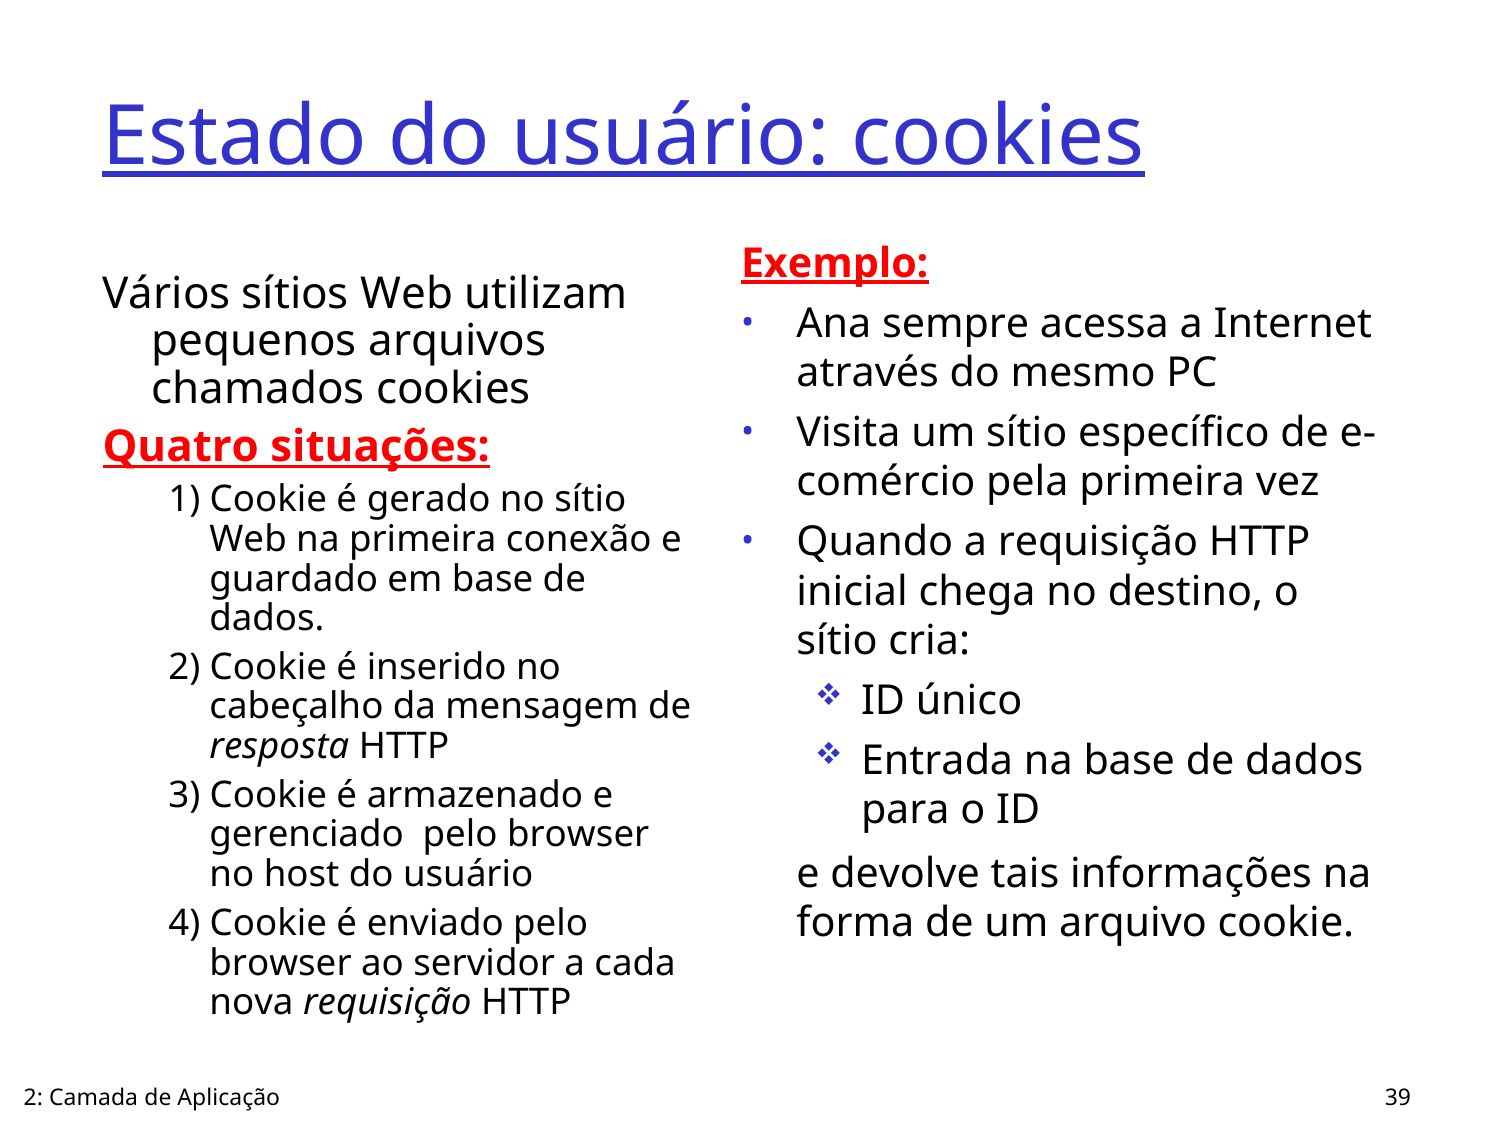

# Estado do usuário: cookies
Exemplo:
Ana sempre acessa a Internet através do mesmo PC
Visita um sítio específico de e-comércio pela primeira vez
Quando a requisição HTTP inicial chega no destino, o sítio cria:
ID único
Entrada na base de dados para o ID
e devolve tais informações na forma de um arquivo cookie.
Vários sítios Web utilizam pequenos arquivos chamados cookies
Quatro situações:
1) Cookie é gerado no sítio Web na primeira conexão e guardado em base de dados.
2) Cookie é inserido no cabeçalho da mensagem de resposta HTTP
3) Cookie é armazenado e gerenciado pelo browser no host do usuário
4) Cookie é enviado pelo browser ao servidor a cada nova requisição HTTP
39